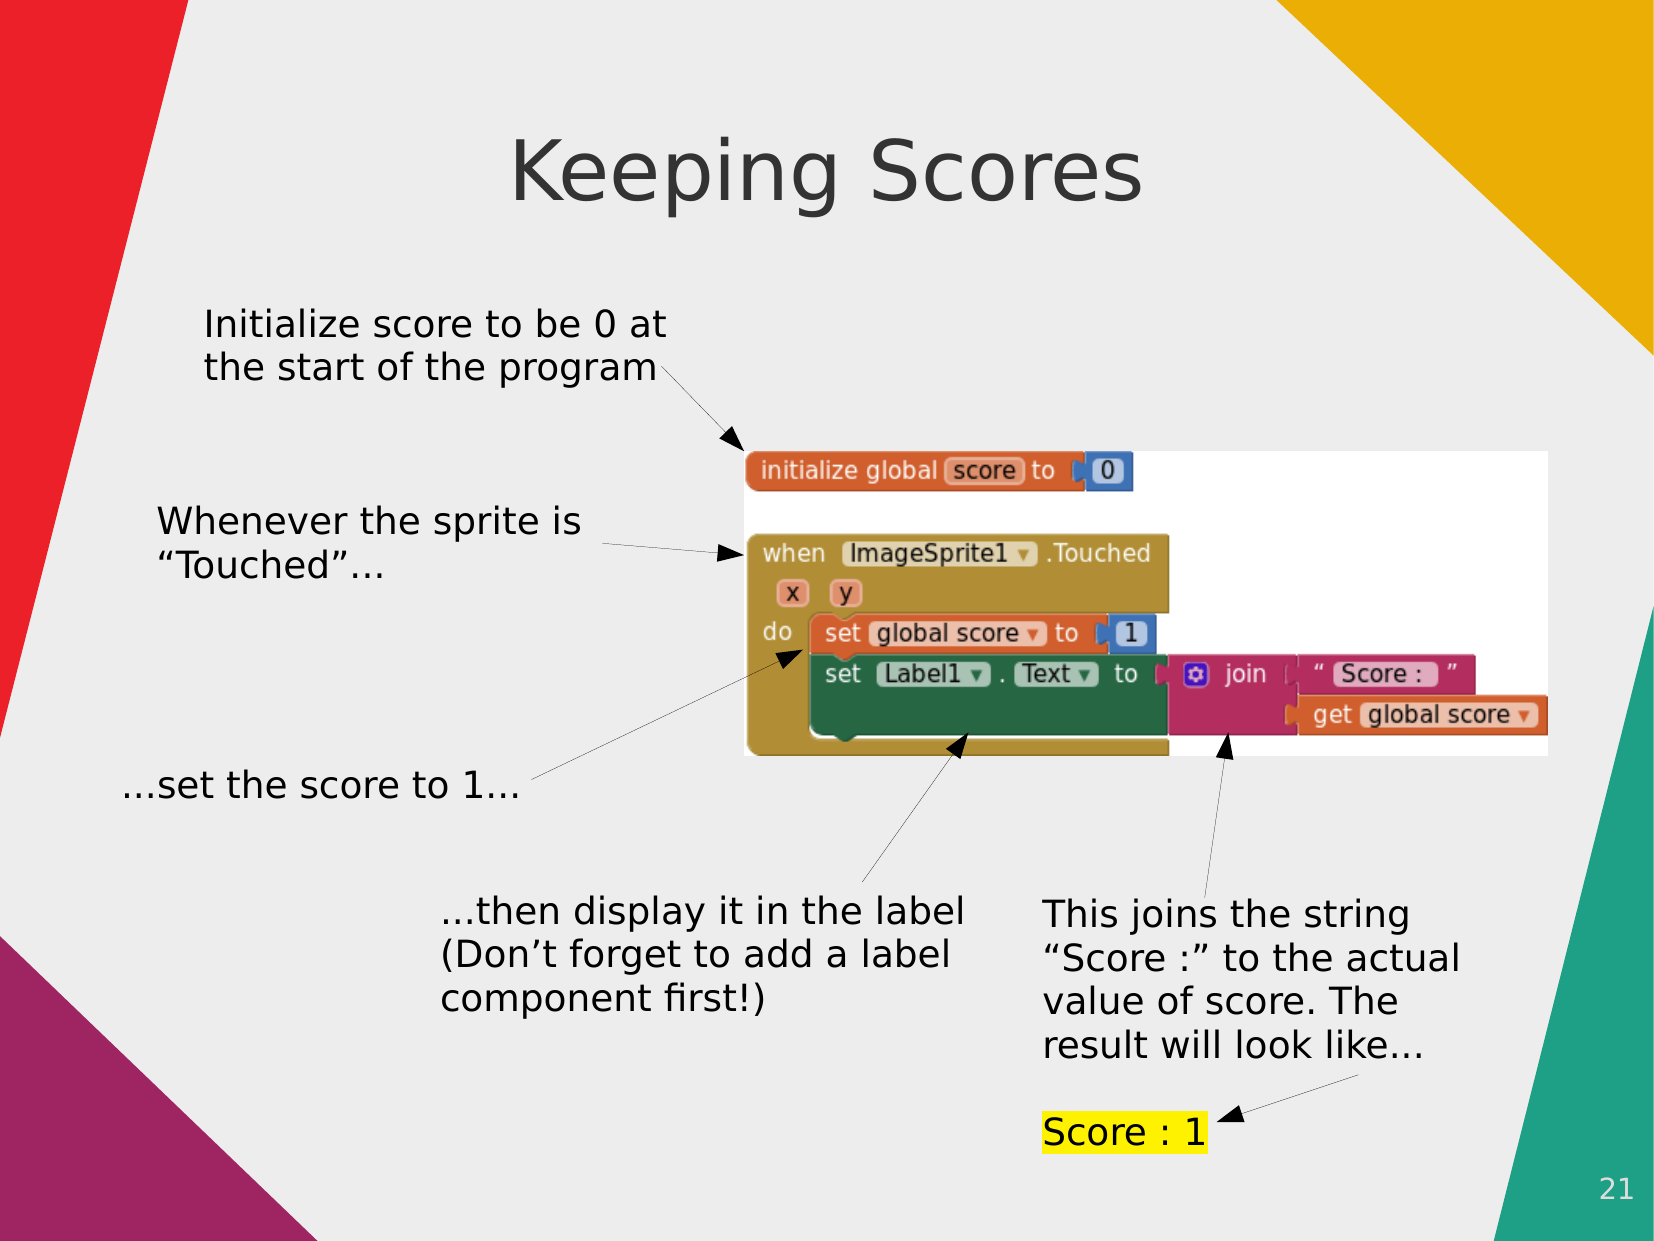

# Keeping Scores
Initialize score to be 0 at the start of the program
Whenever the sprite is “Touched”...
...set the score to 1...
...then display it in the label
(Don’t forget to add a label component first!)
This joins the string “Score :” to the actual value of score. The result will look like...
Score : 1
21